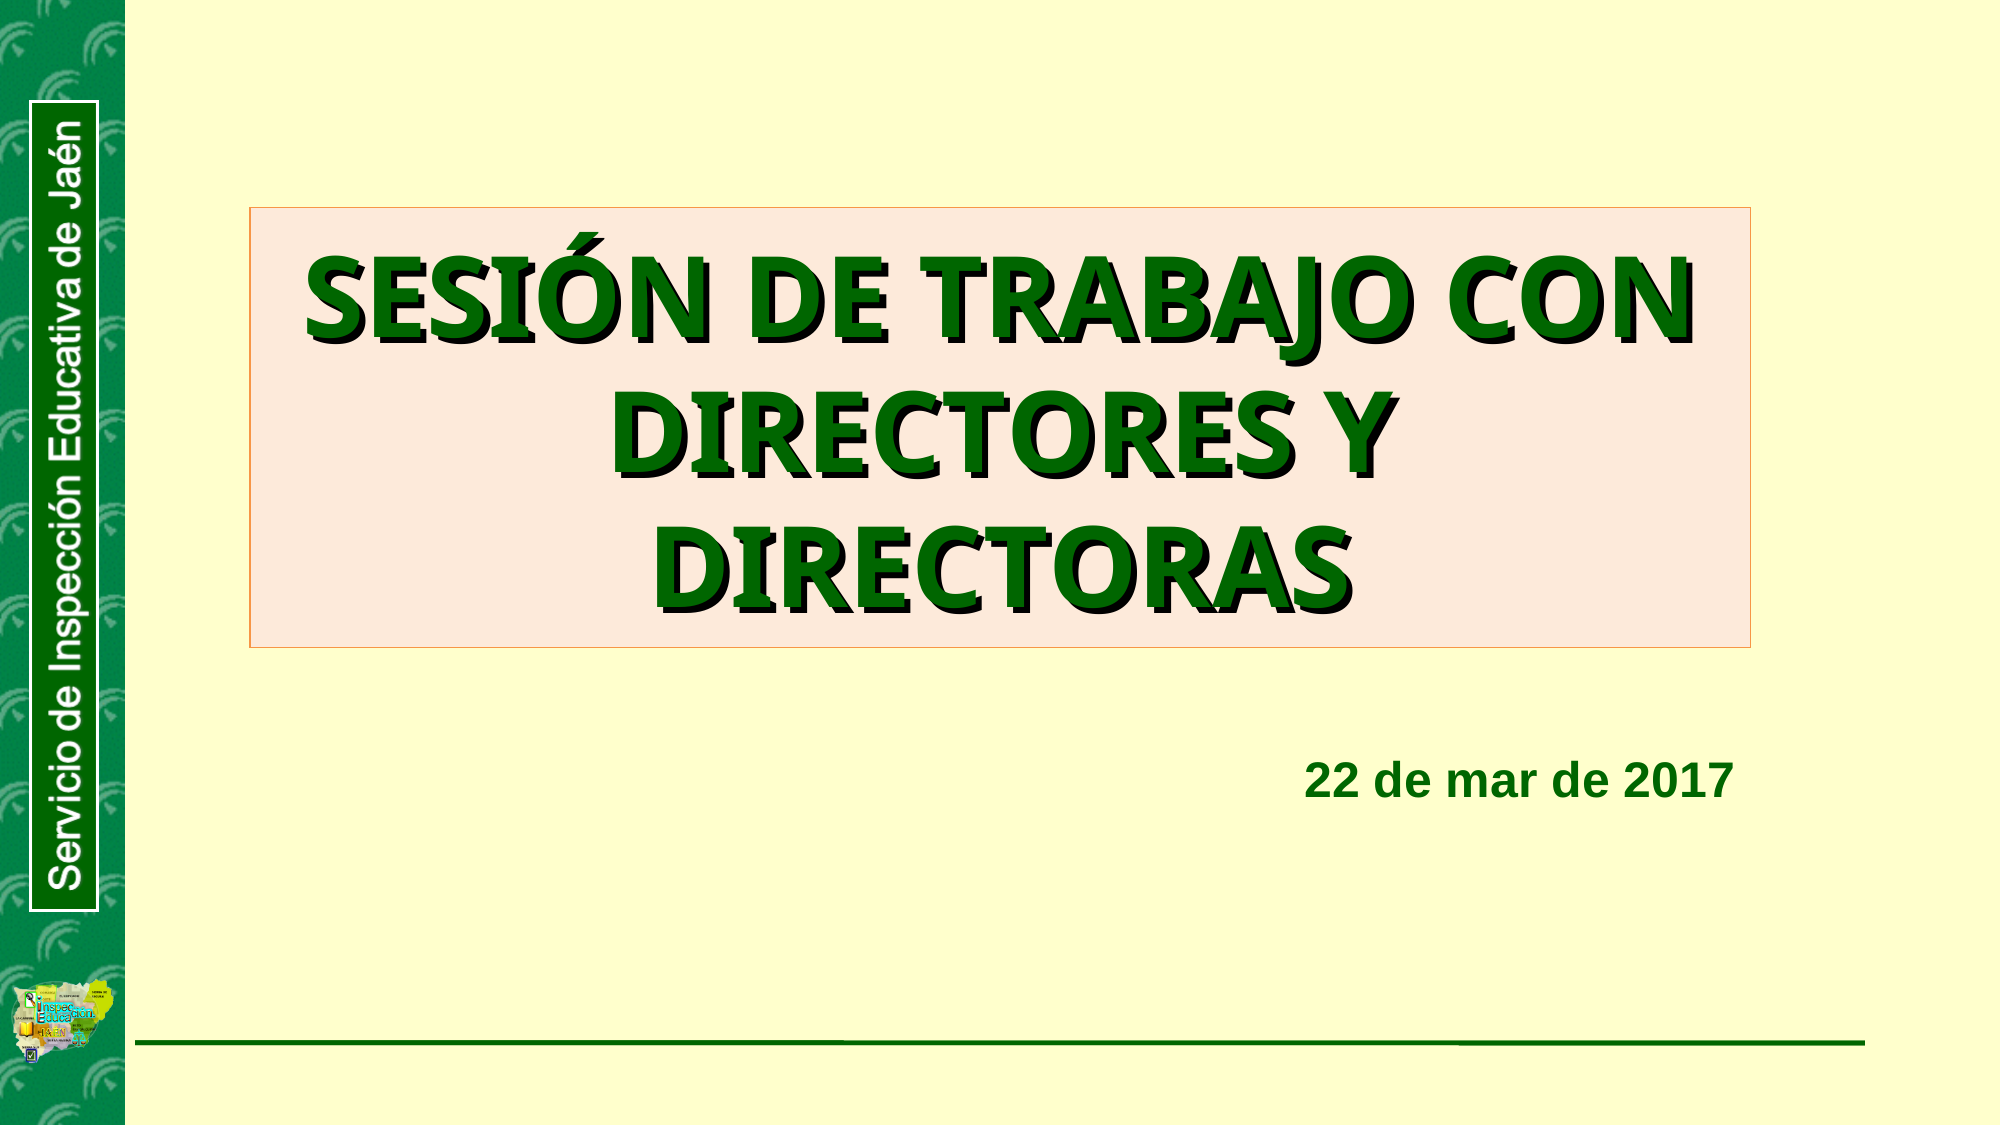

SESIÓN DE TRABAJO CON DIRECTORES Y DIRECTORAS
22 de mar de 2017